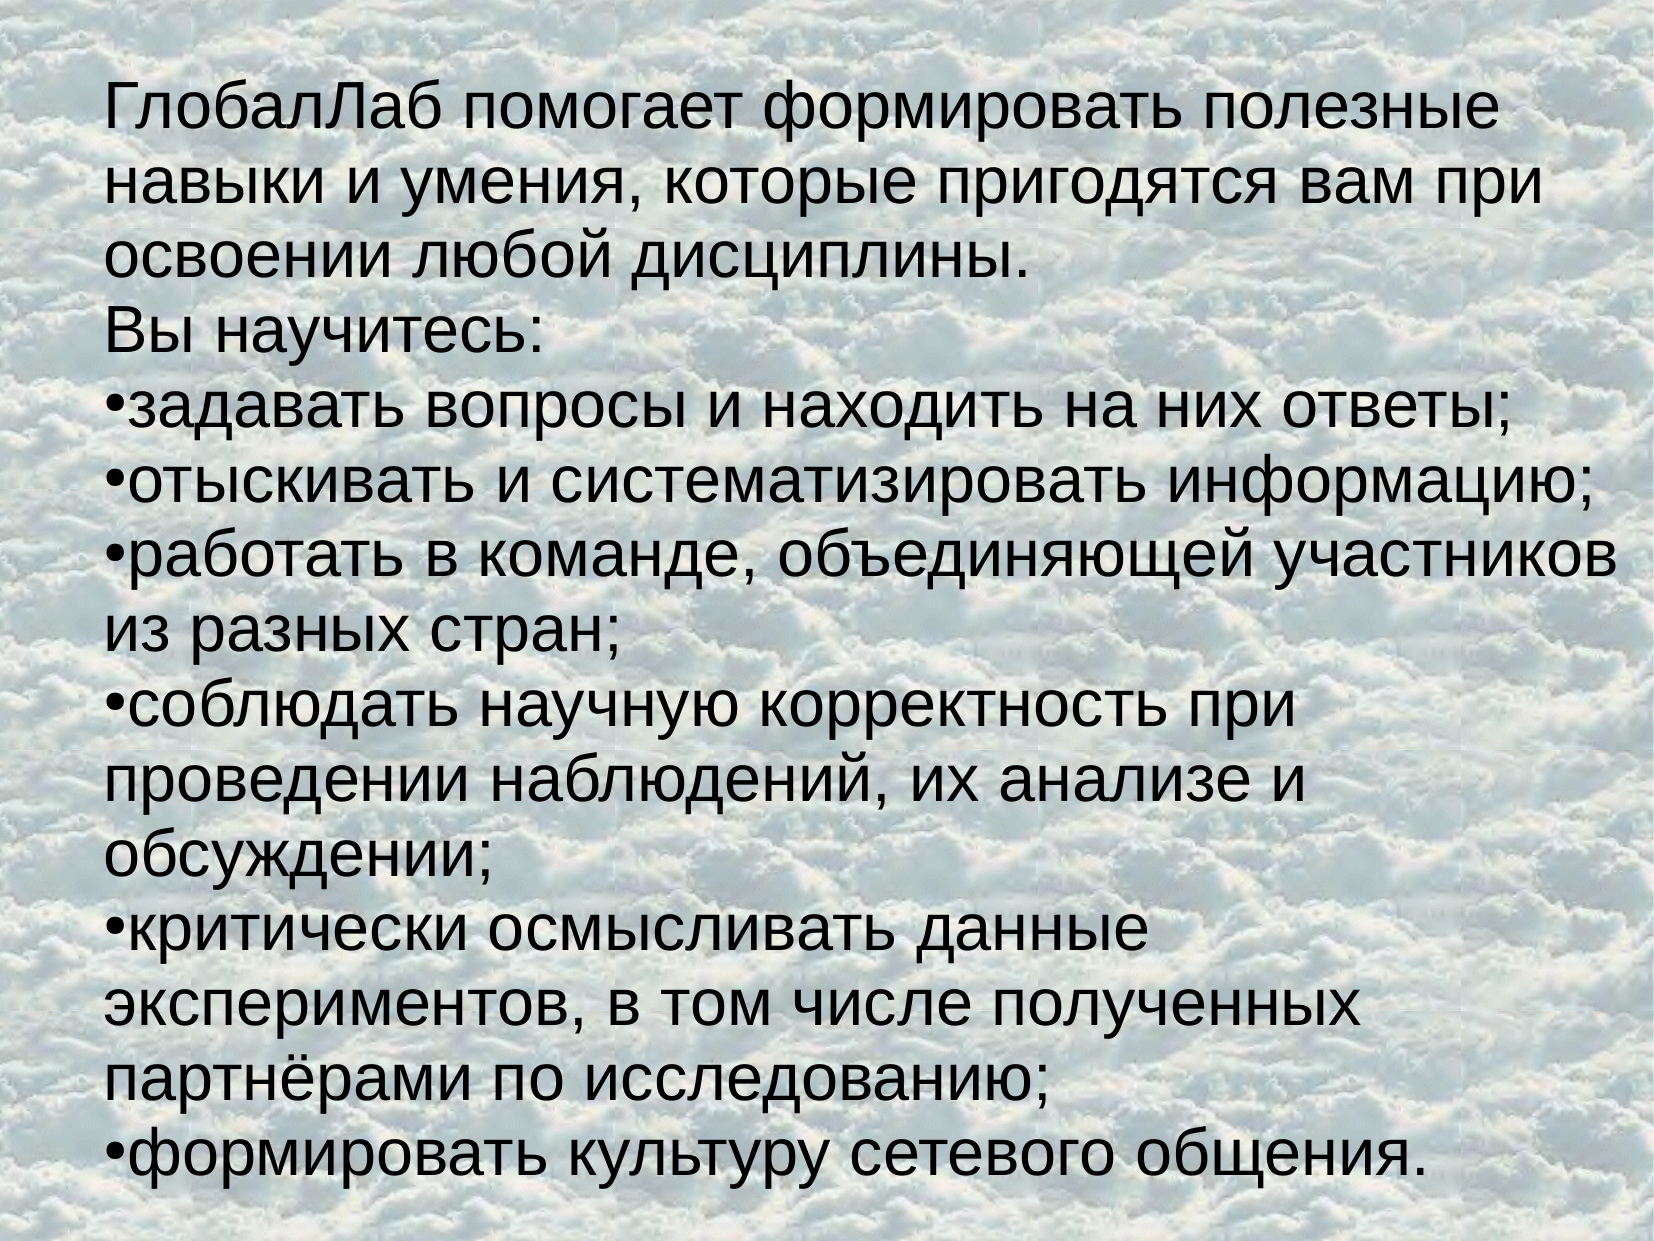

ГлобалЛаб помогает формировать полезные навыки и умения, которые пригодятся вам при освоении любой дисциплины.
Вы научитесь:
задавать вопросы и находить на них ответы;
отыскивать и систематизировать информацию;
работать в команде, объединяющей участников из разных стран;
соблюдать научную корректность при проведении наблюдений, их анализе и обсуждении;
критически осмысливать данные экспериментов, в том числе полученных партнёрами по исследованию;
формировать культуру сетевого общения.